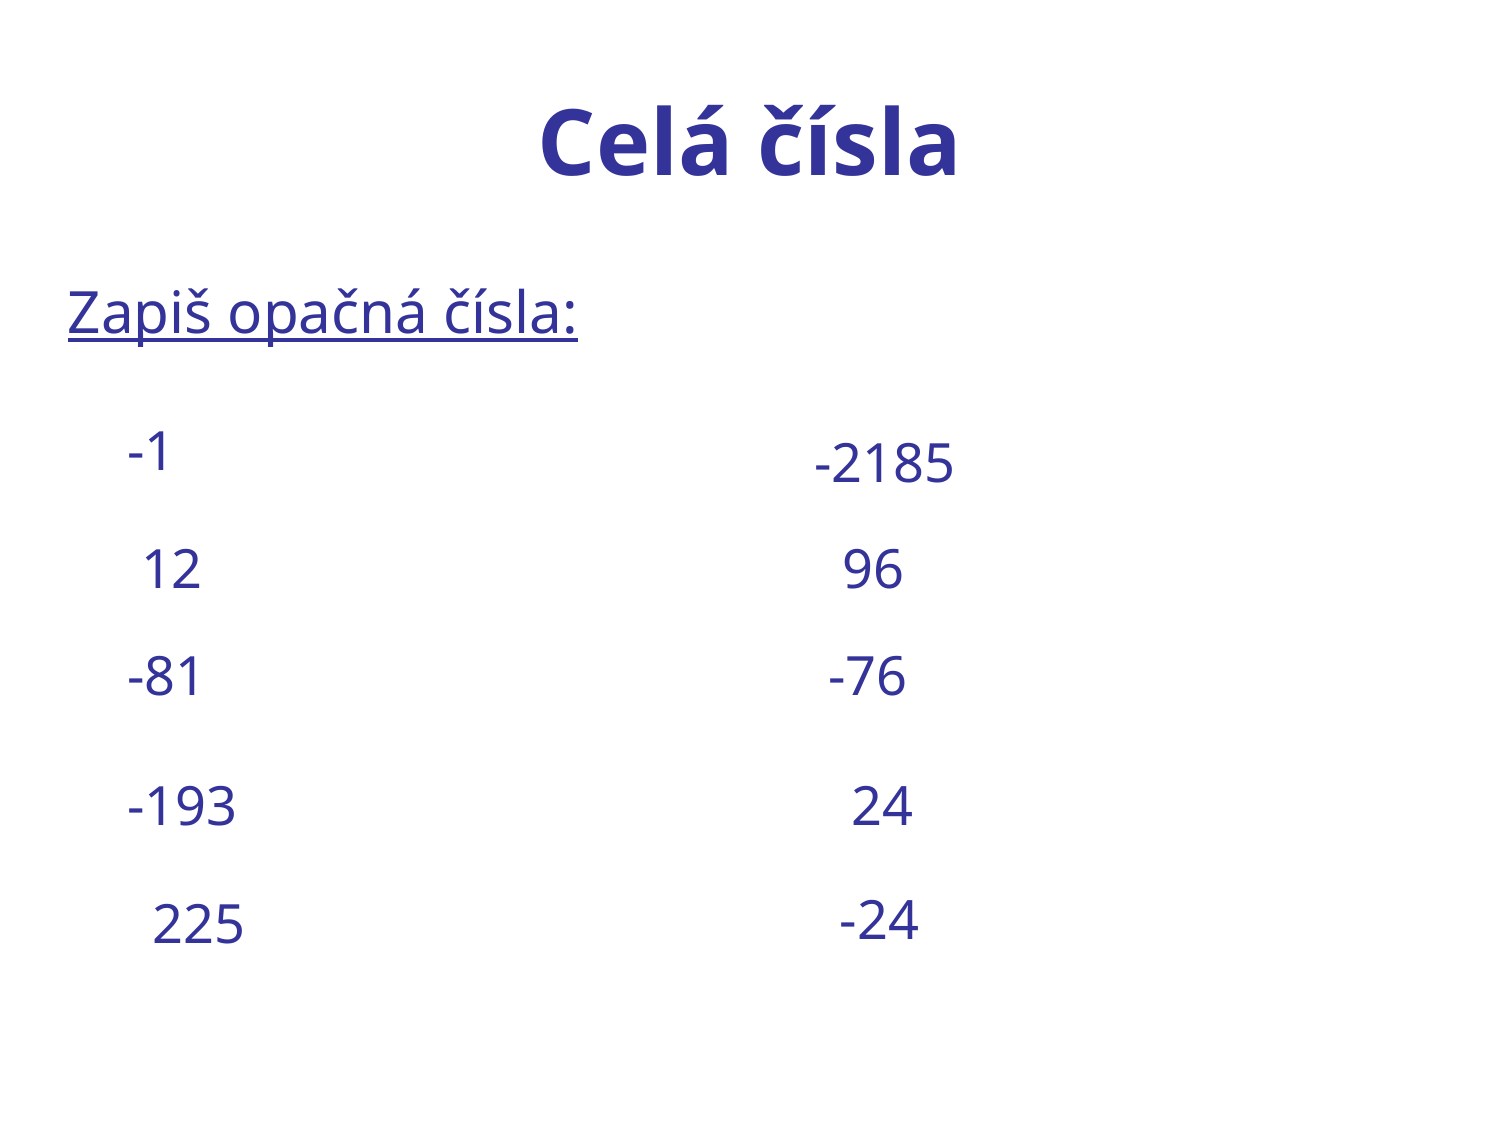

# Celá čísla
Zapiš opačná čísla:
-1
 -2185
 12
 96
-81
 -76
-193
 24
 -24
 225